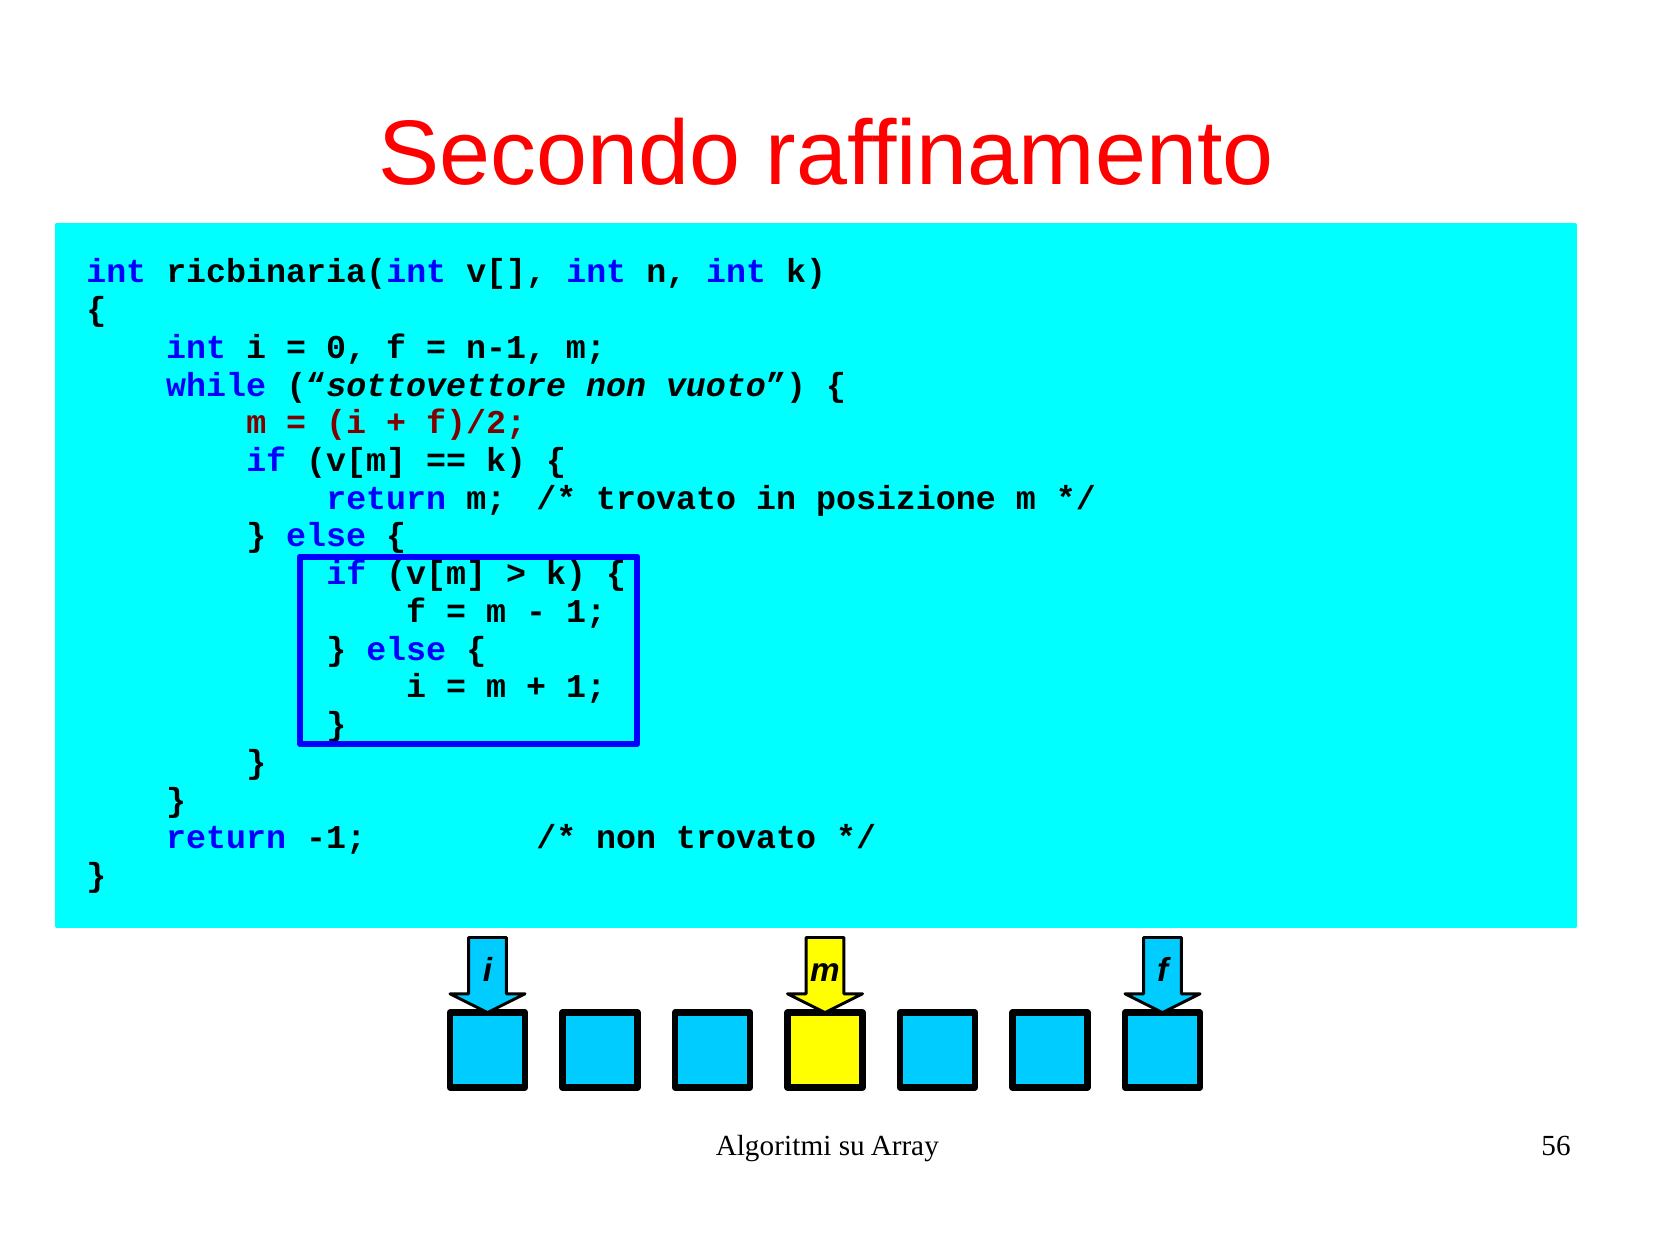

# Secondo raffinamento
int ricbinaria(int v[], int n, int k)
{
 int i = 0, f = n-1, m;
 while (“sottovettore non vuoto”) {
 m = (i + f)/2;
 if (v[m] == k) {
 return m; 	/* trovato in posizione m */
 } else {
 if (v[m] > k) {
 f = m - 1;
 } else {
 i = m + 1;
 }
 }
 }
 return -1; 		/* non trovato */
}
i
m
f
Algoritmi su Array
56